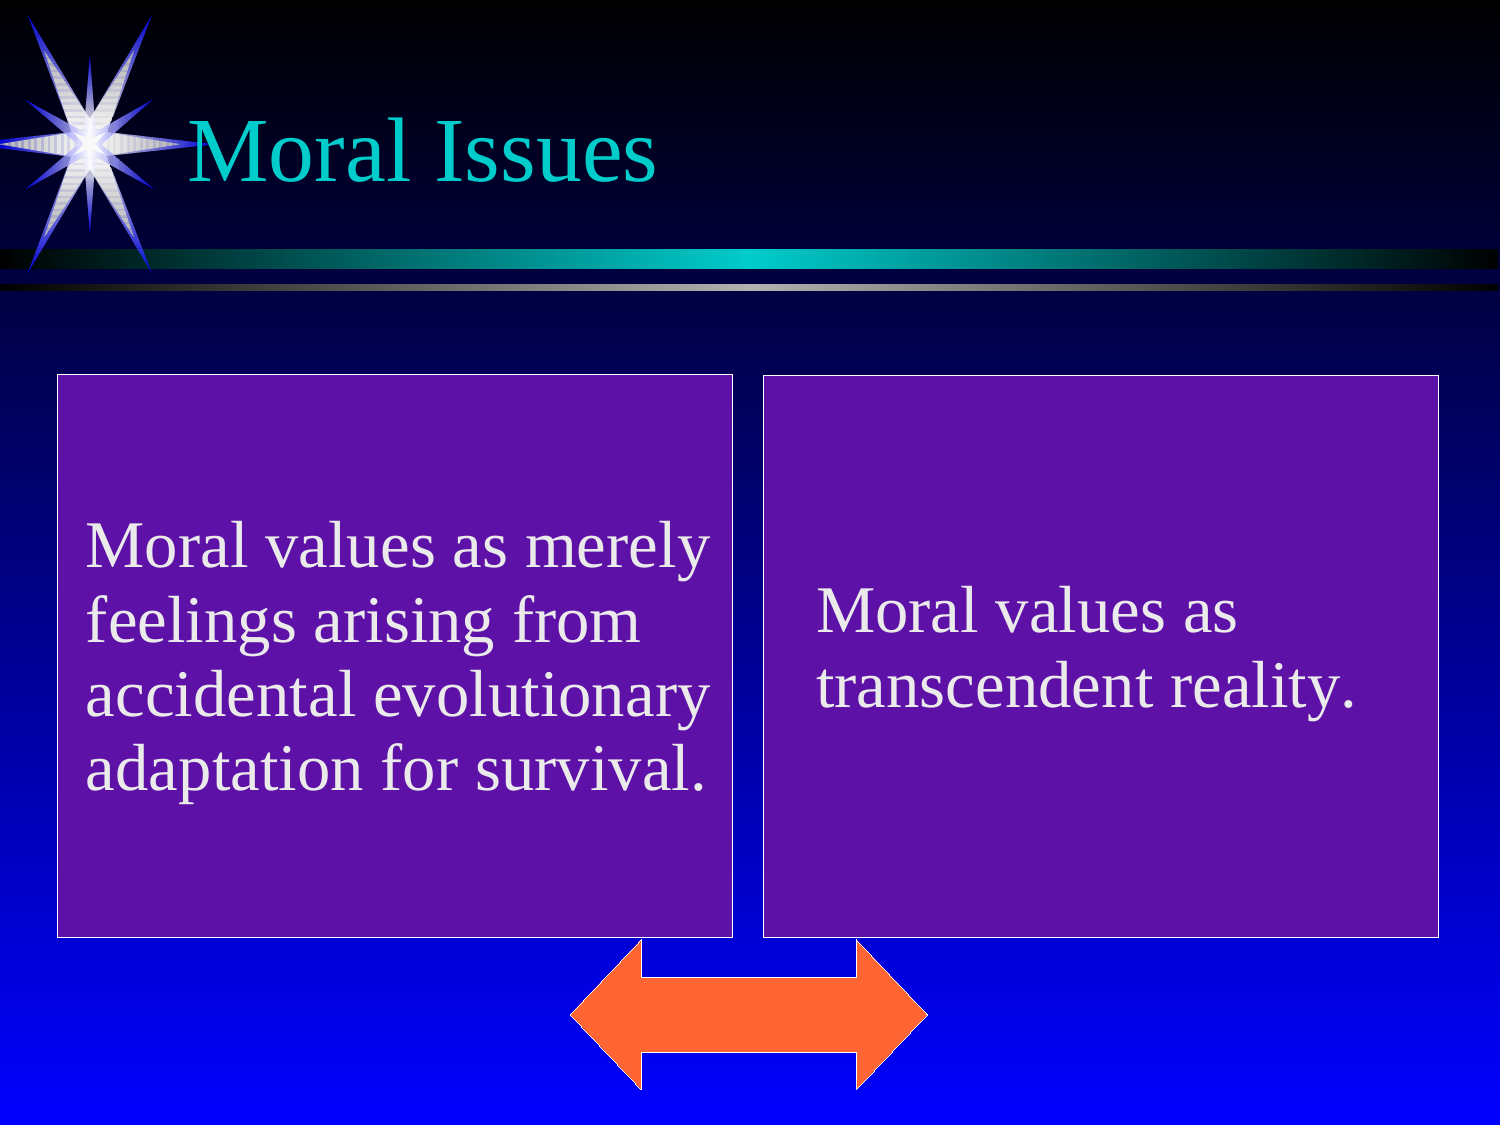

# Moral Issues
Moral values as 	transcendent reality.
you want to
help neighbor
Moral values as merely feelings arising from accidental evolutionary adaptation for survival.
I want to
steal from him